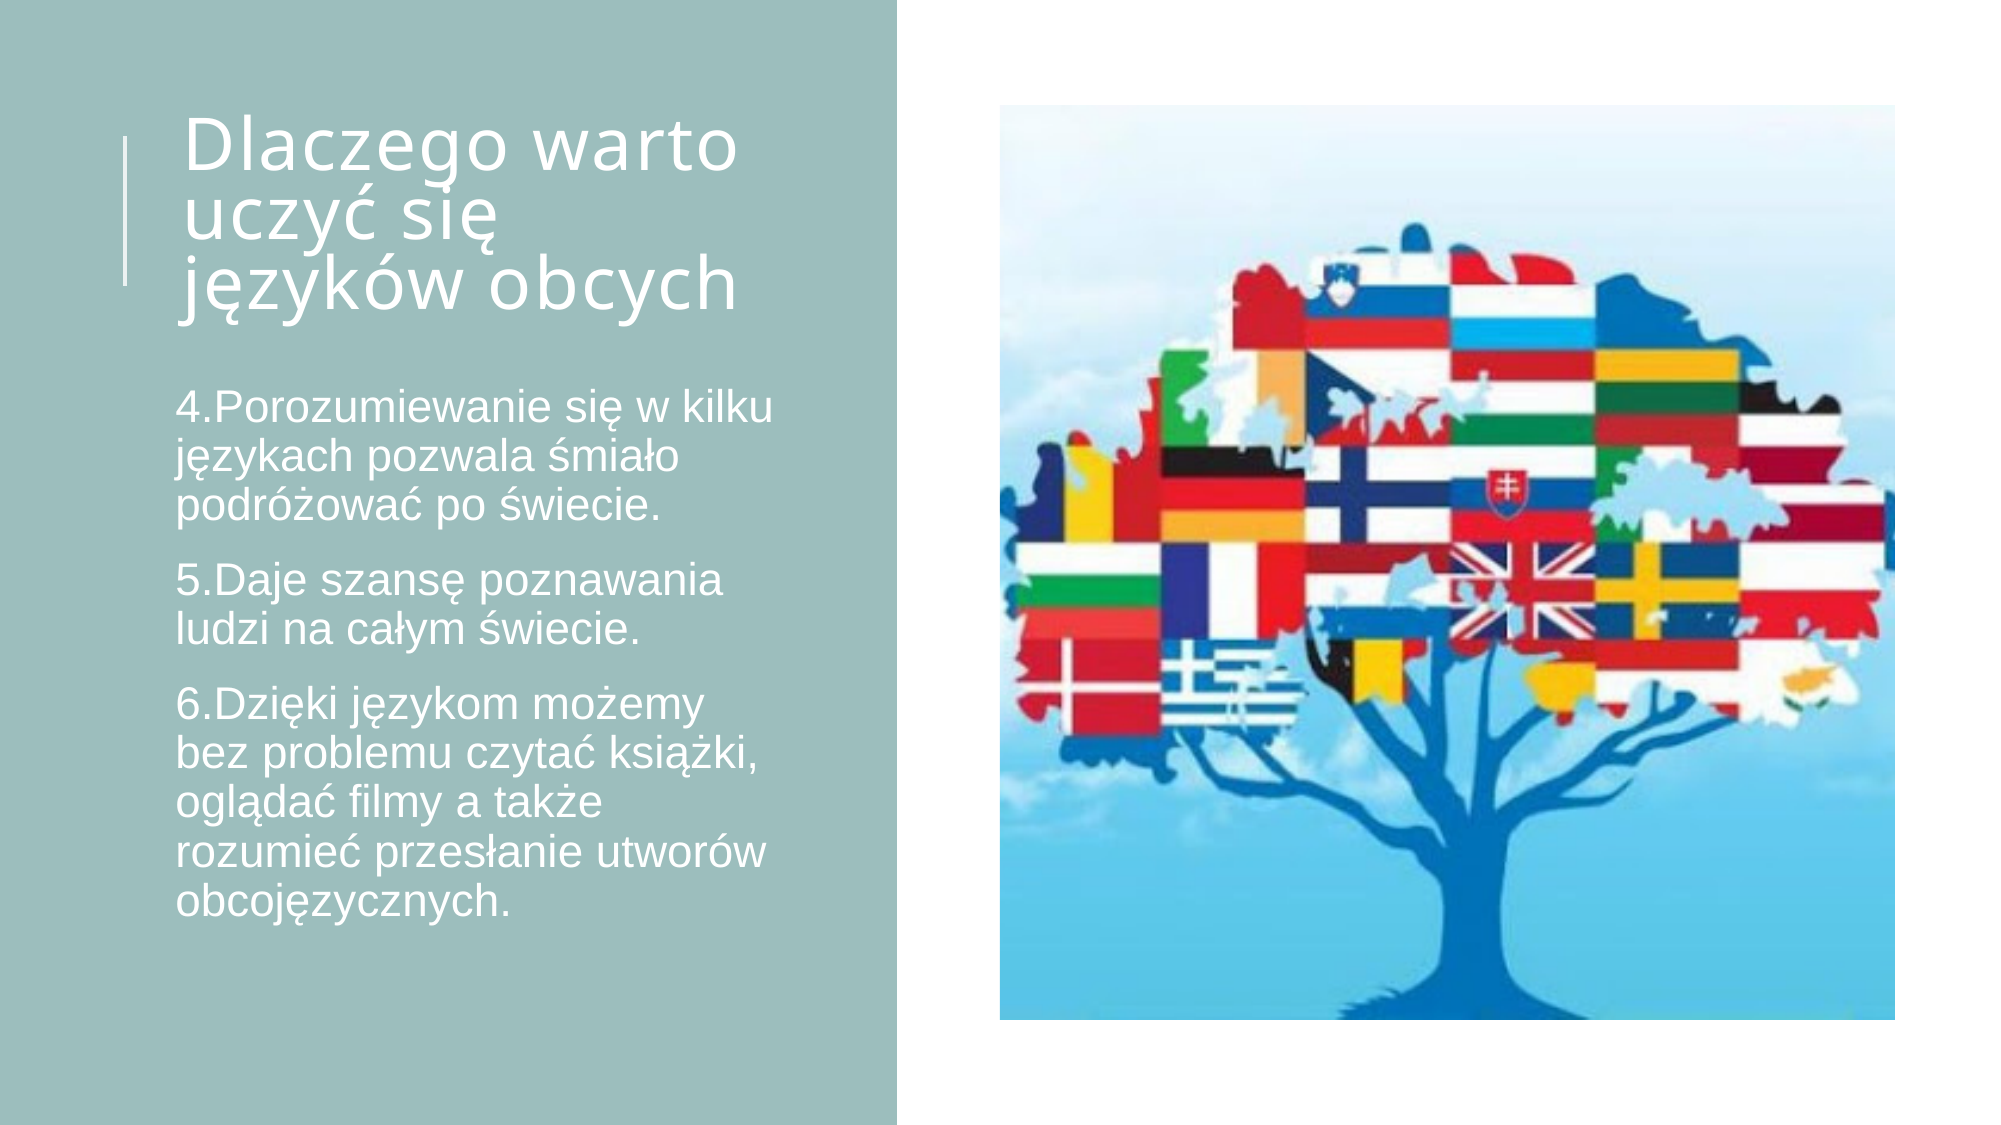

# Dlaczego warto uczyć się języków obcych
4.Porozumiewanie się w kilku językach pozwala śmiało podróżować po świecie.
5.Daje szansę poznawania ludzi na całym świecie.
6.Dzięki językom możemy bez problemu czytać książki, oglądać filmy a także rozumieć przesłanie utworów obcojęzycznych.